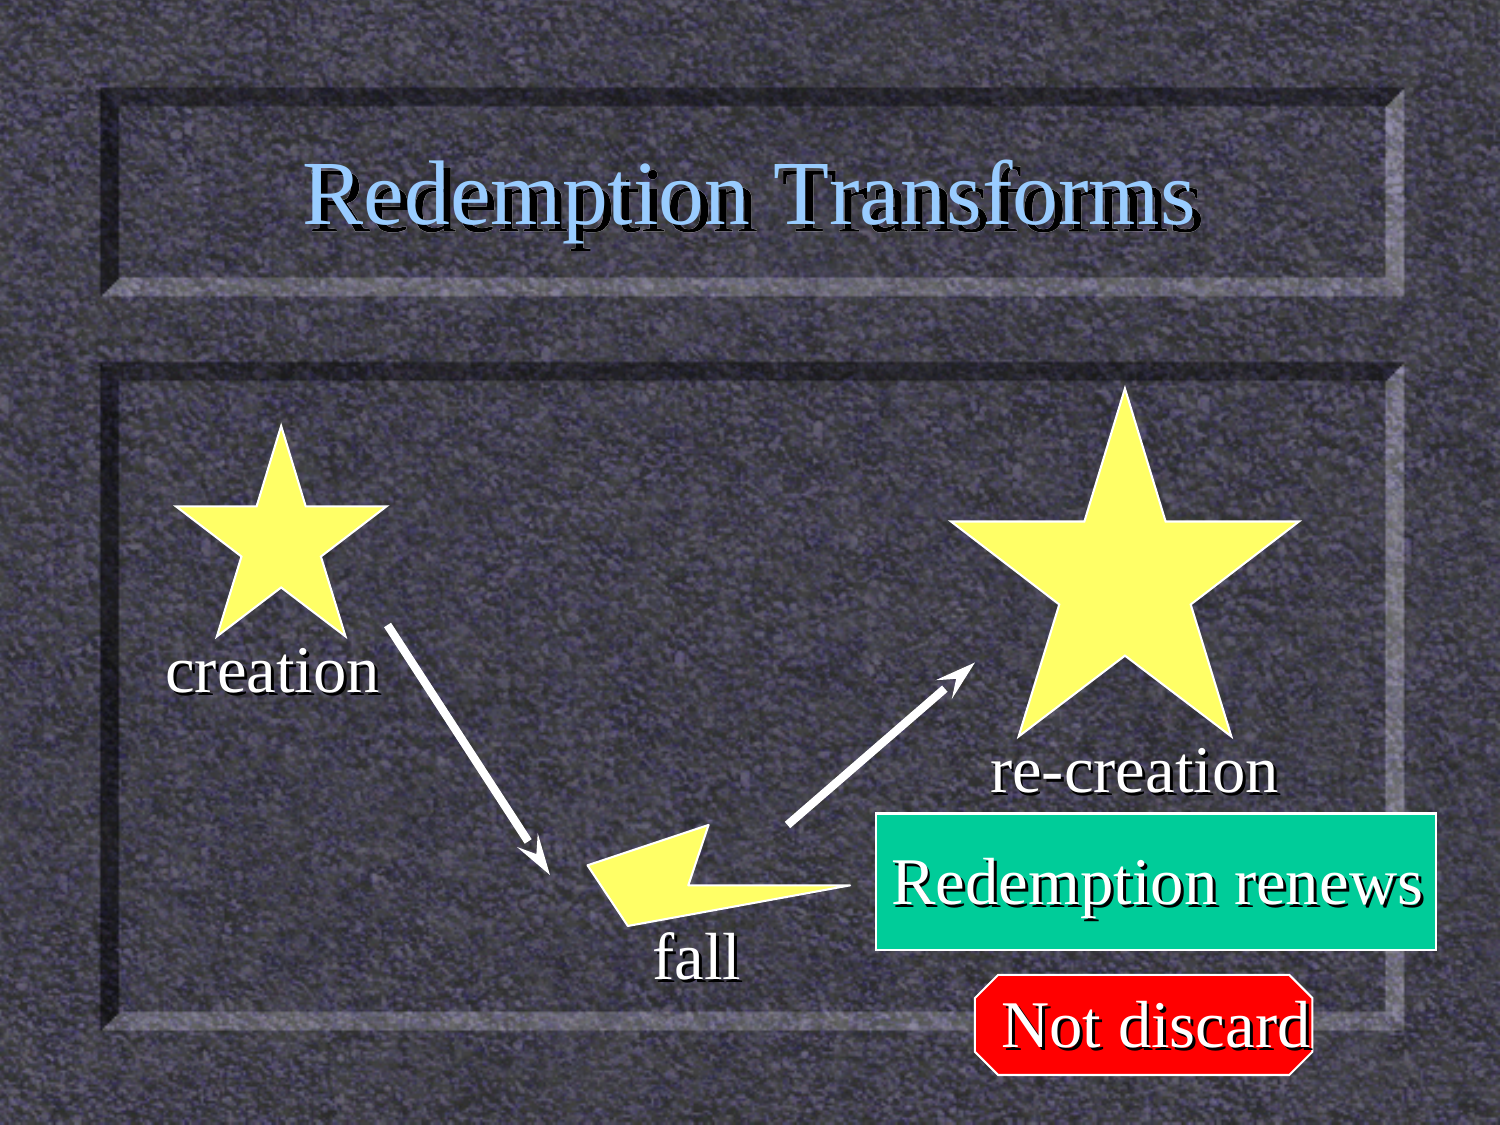

# Redemption Transforms
creation
re-creation
Redemption renews
fall
Not discard